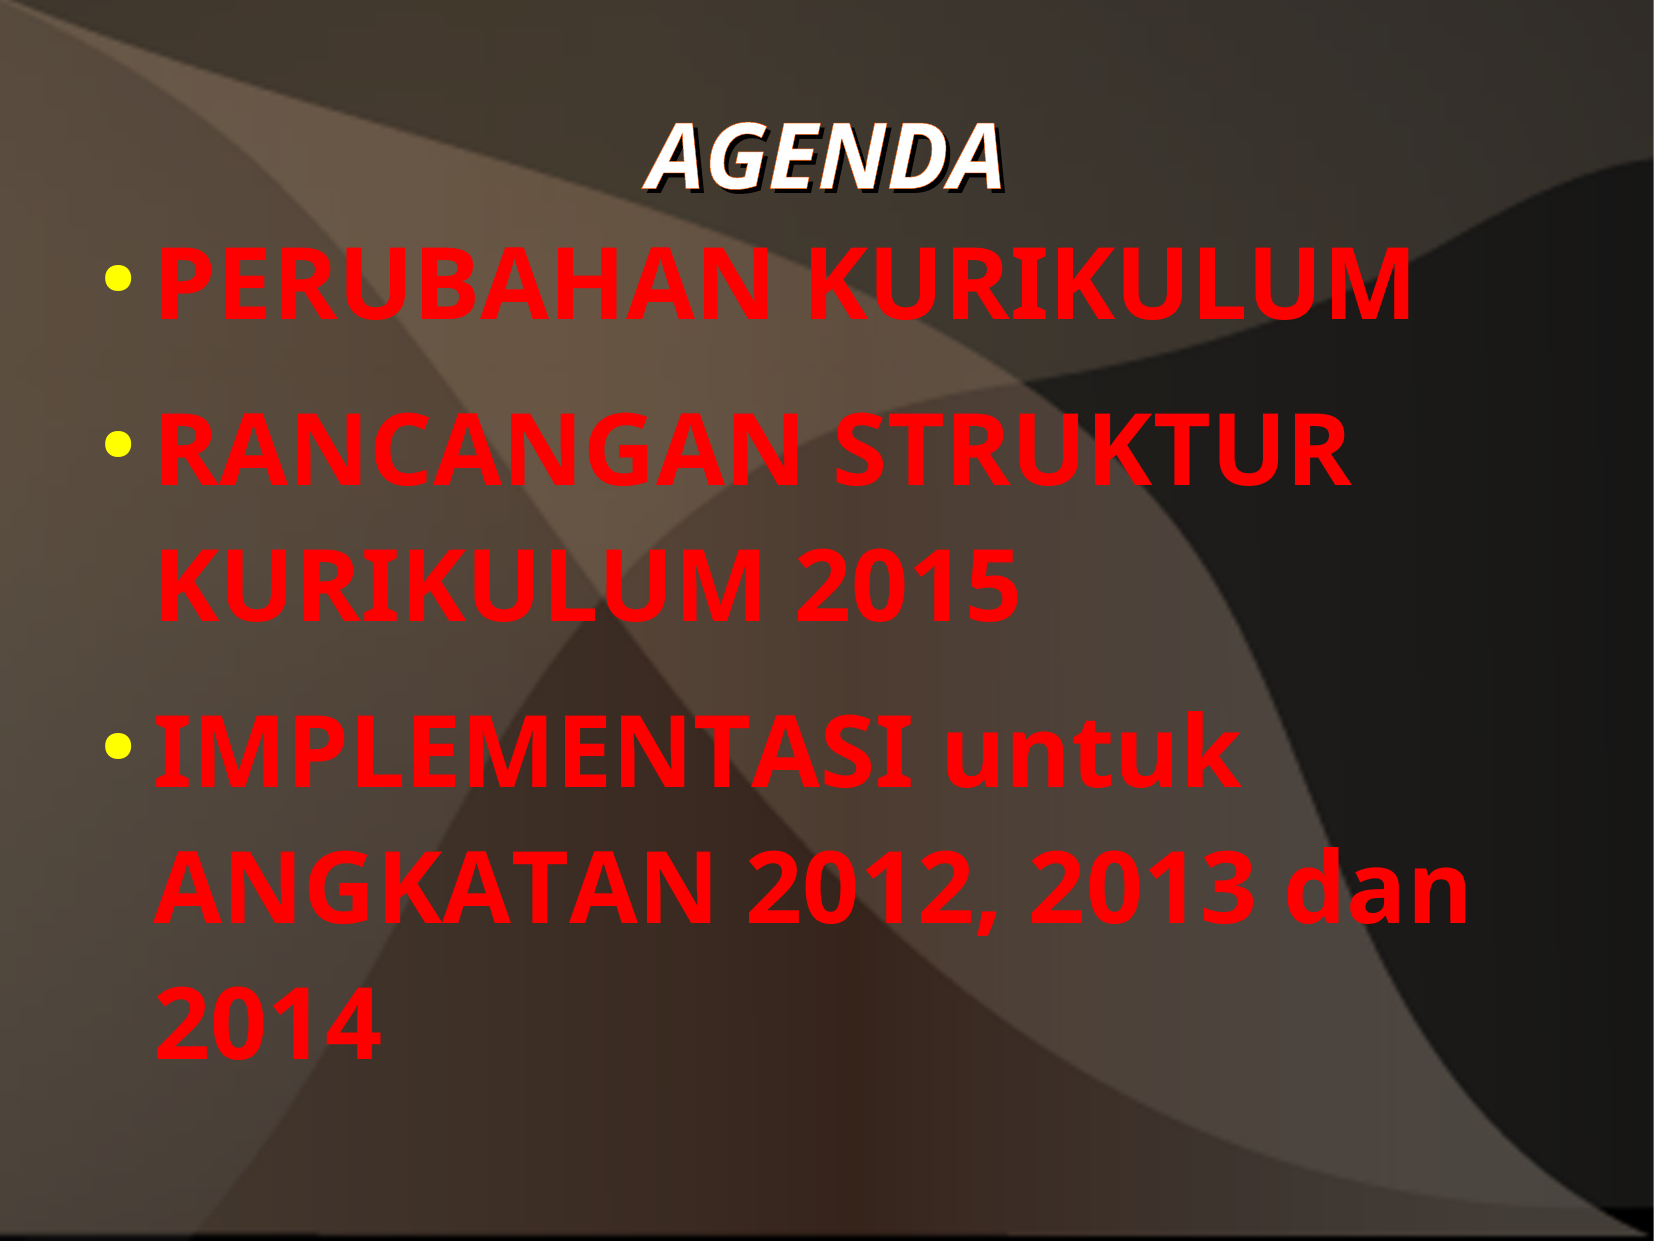

# AGENDA
PERUBAHAN KURIKULUM
RANCANGAN STRUKTUR KURIKULUM 2015
IMPLEMENTASI untuk ANGKATAN 2012, 2013 dan 2014